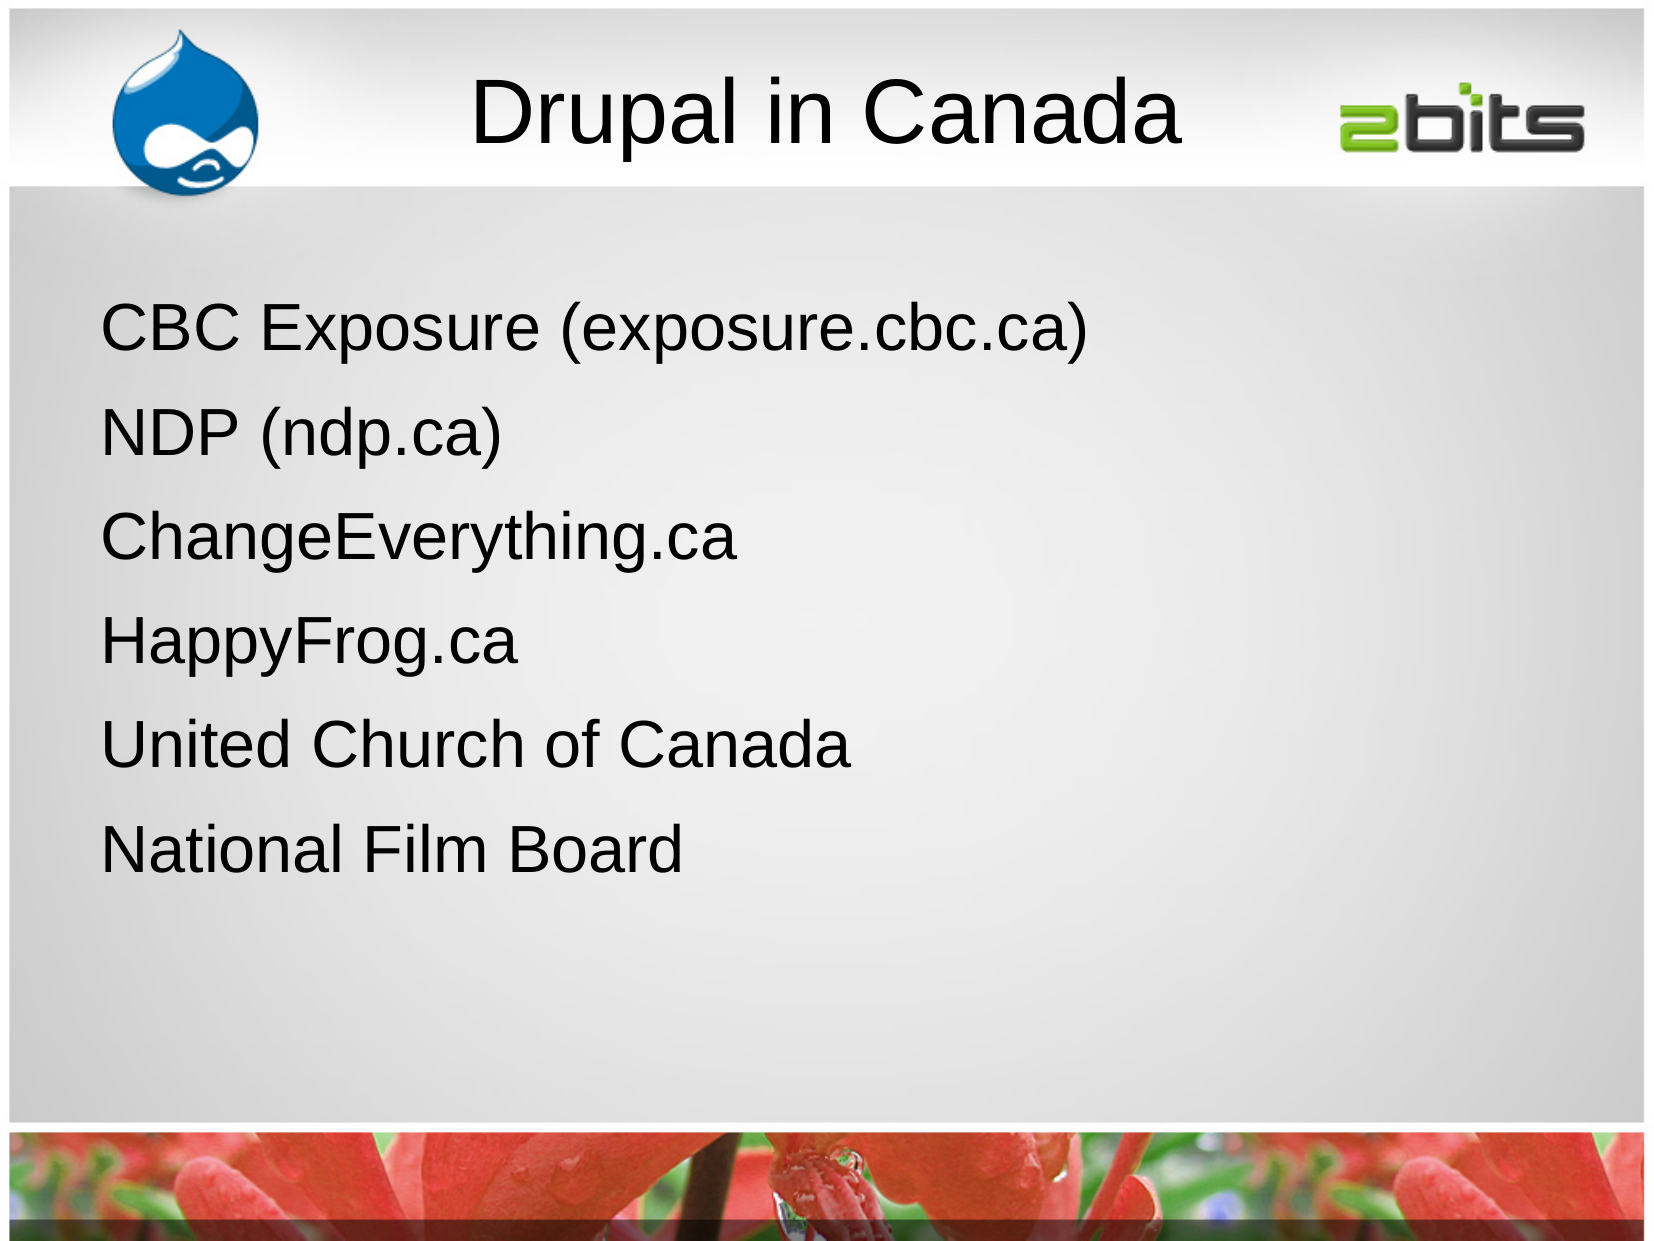

# Drupal in Canada
CBC Exposure (exposure.cbc.ca)
NDP (ndp.ca)
ChangeEverything.ca
HappyFrog.ca
United Church of Canada
National Film Board